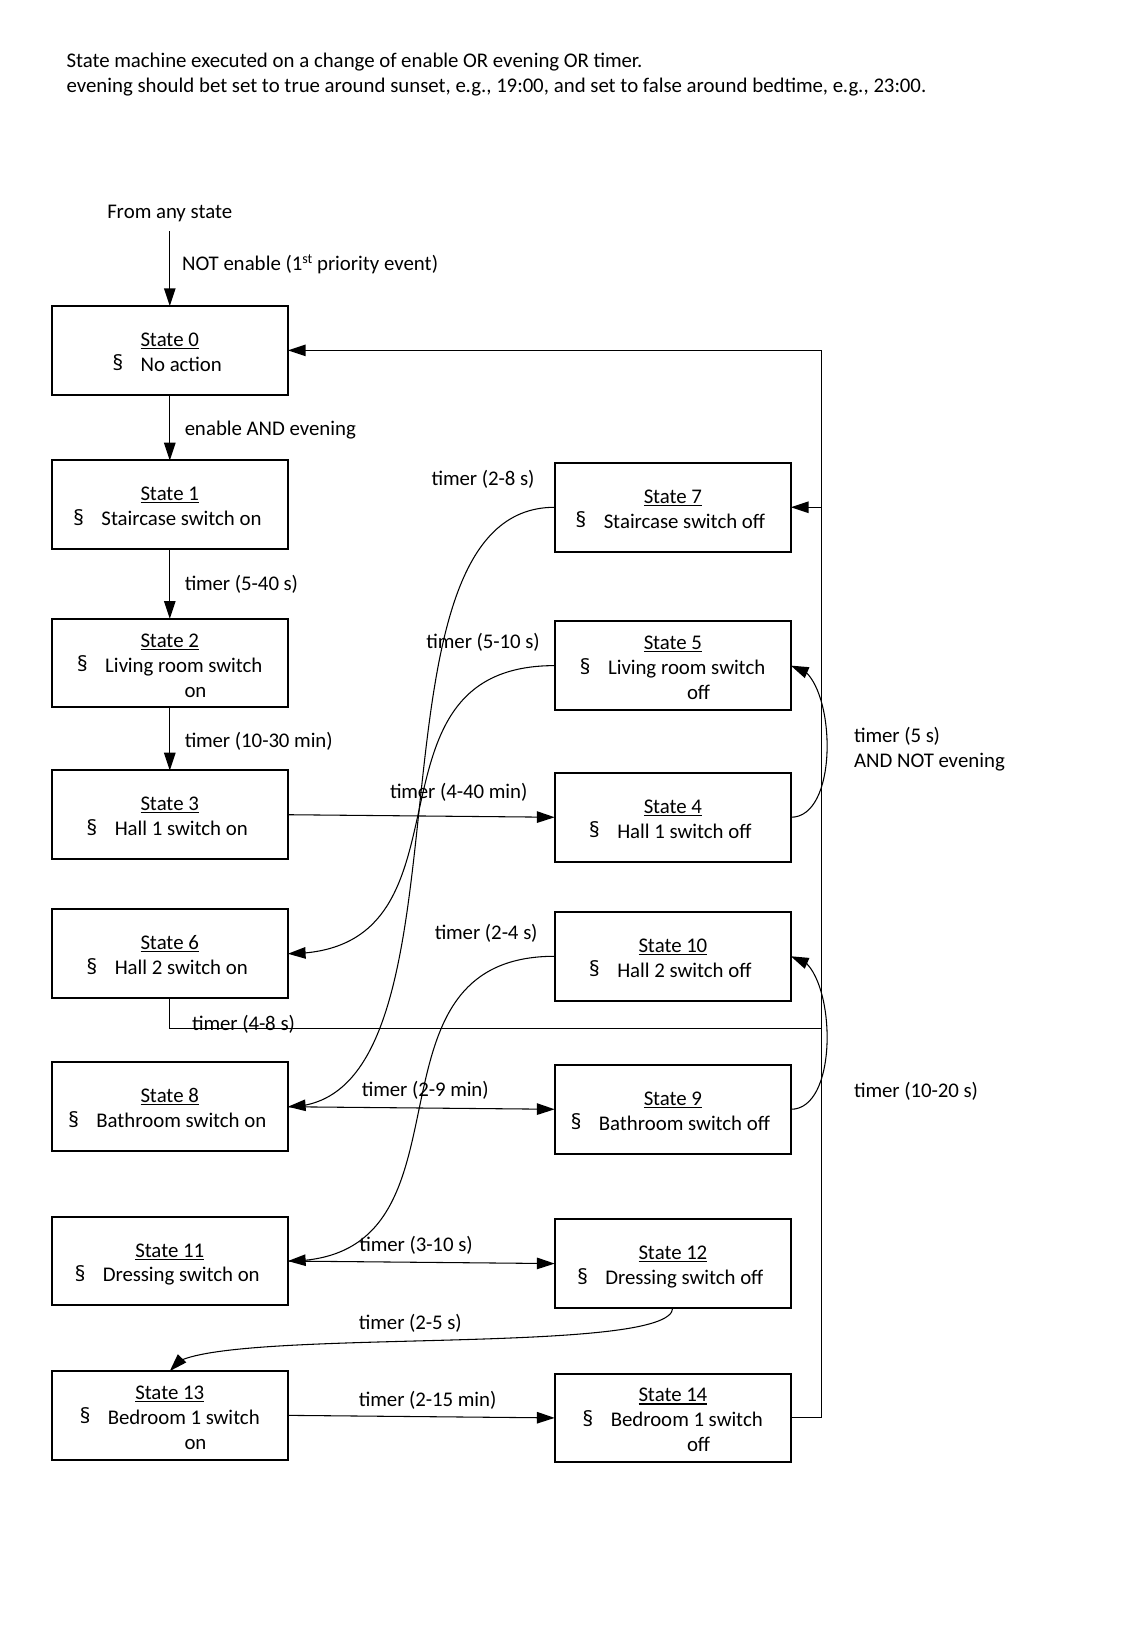

State machine executed on a change of enable OR evening OR timer.
evening should bet set to true around sunset, e.g., 19:00, and set to false around bedtime, e.g., 23:00.
From any state
NOT enable (1st priority event)
State 0
No action
enable AND evening
timer (2-8 s)
State 1
Staircase switch on
State 7
Staircase switch off
timer (5-40 s)
State 2
Living room switch on
timer (5-10 s)
State 5
Living room switch off
timer (5 s)
AND NOT evening
timer (10-30 min)
State 3
Hall 1 switch on
timer (4-40 min)
State 4
Hall 1 switch off
State 6
Hall 2 switch on
timer (2-4 s)
State 10
Hall 2 switch off
timer (4-8 s)
State 8
Bathroom switch on
State 9
Bathroom switch off
timer (2-9 min)
timer (10-20 s)
State 11
Dressing switch on
State 12
Dressing switch off
timer (3-10 s)
timer (2-5 s)
State 13
Bedroom 1 switch on
State 14
Bedroom 1 switch off
timer (2-15 min)